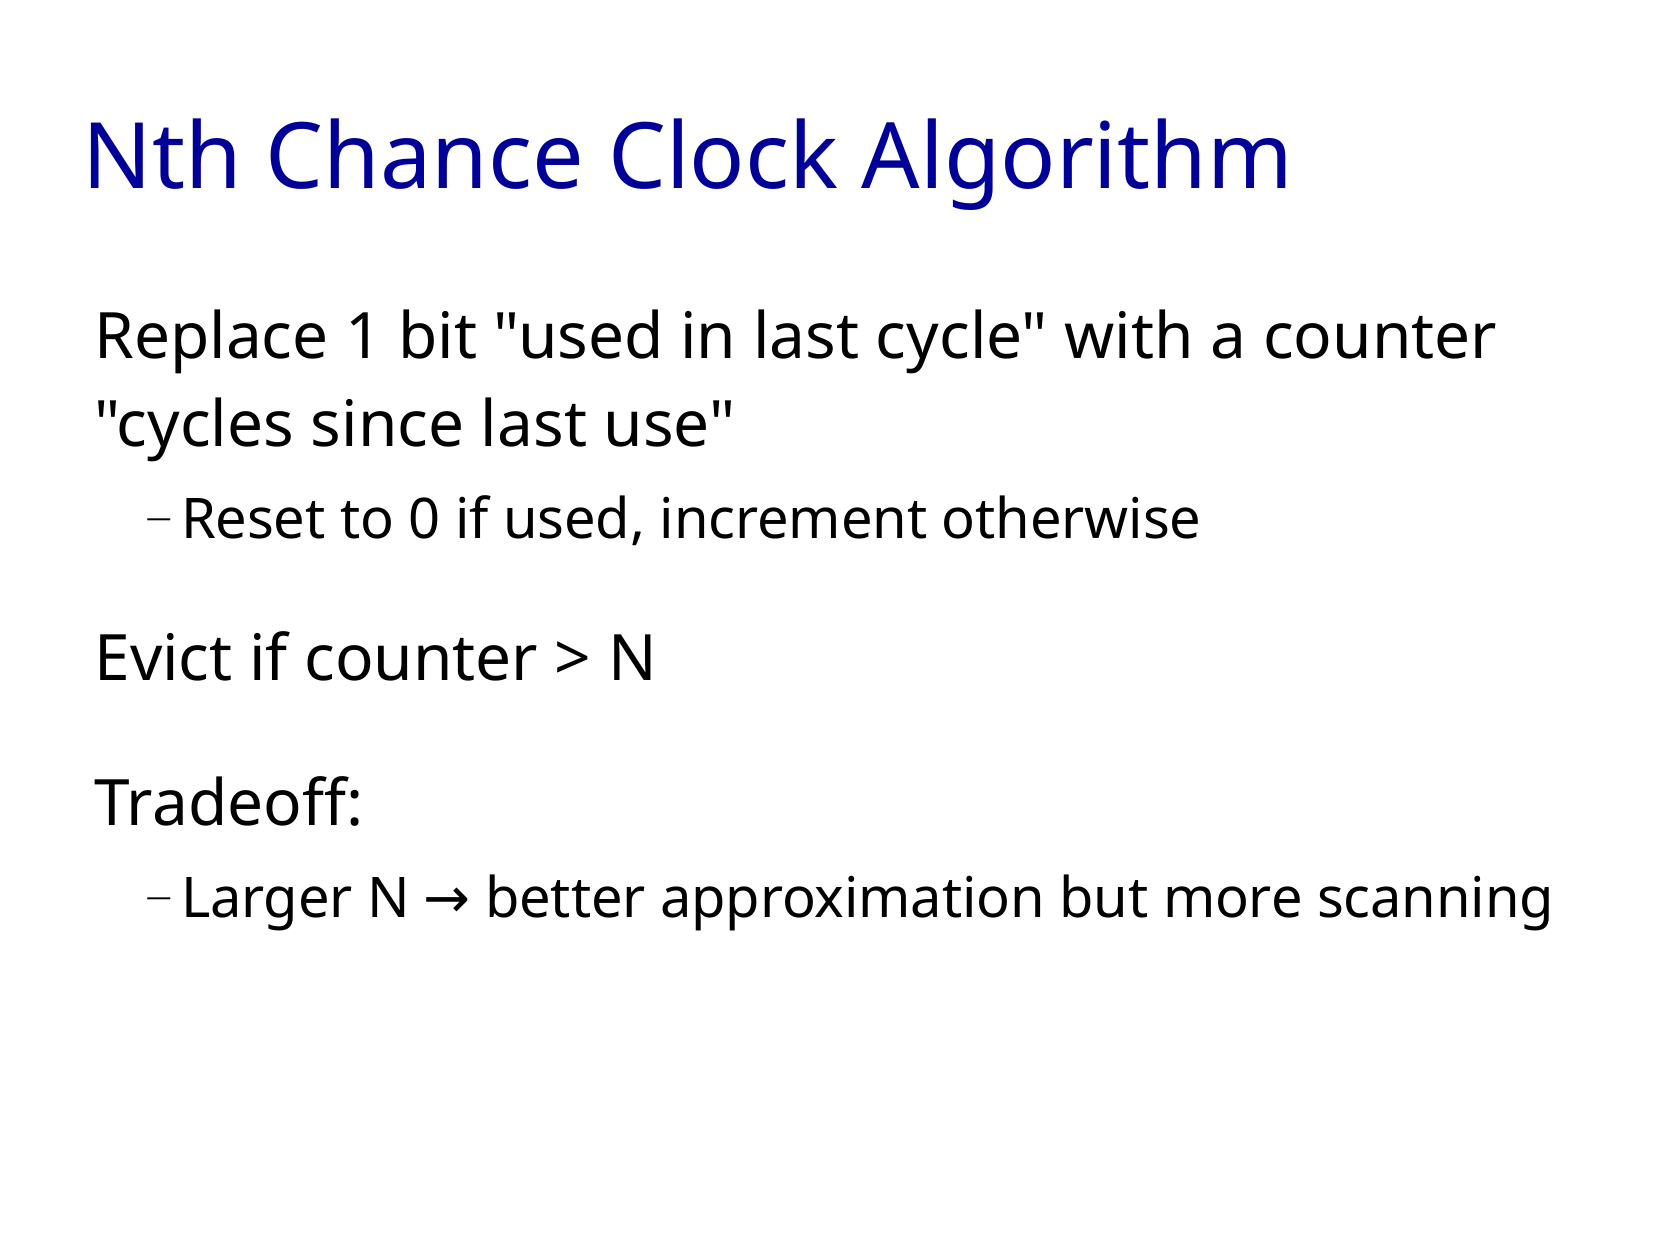

# Nth Chance Clock Algorithm
Replace 1 bit "used in last cycle" with a counter "cycles since last use"
Reset to 0 if used, increment otherwise
Evict if counter > N
Tradeoff:
Larger N → better approximation but more scanning